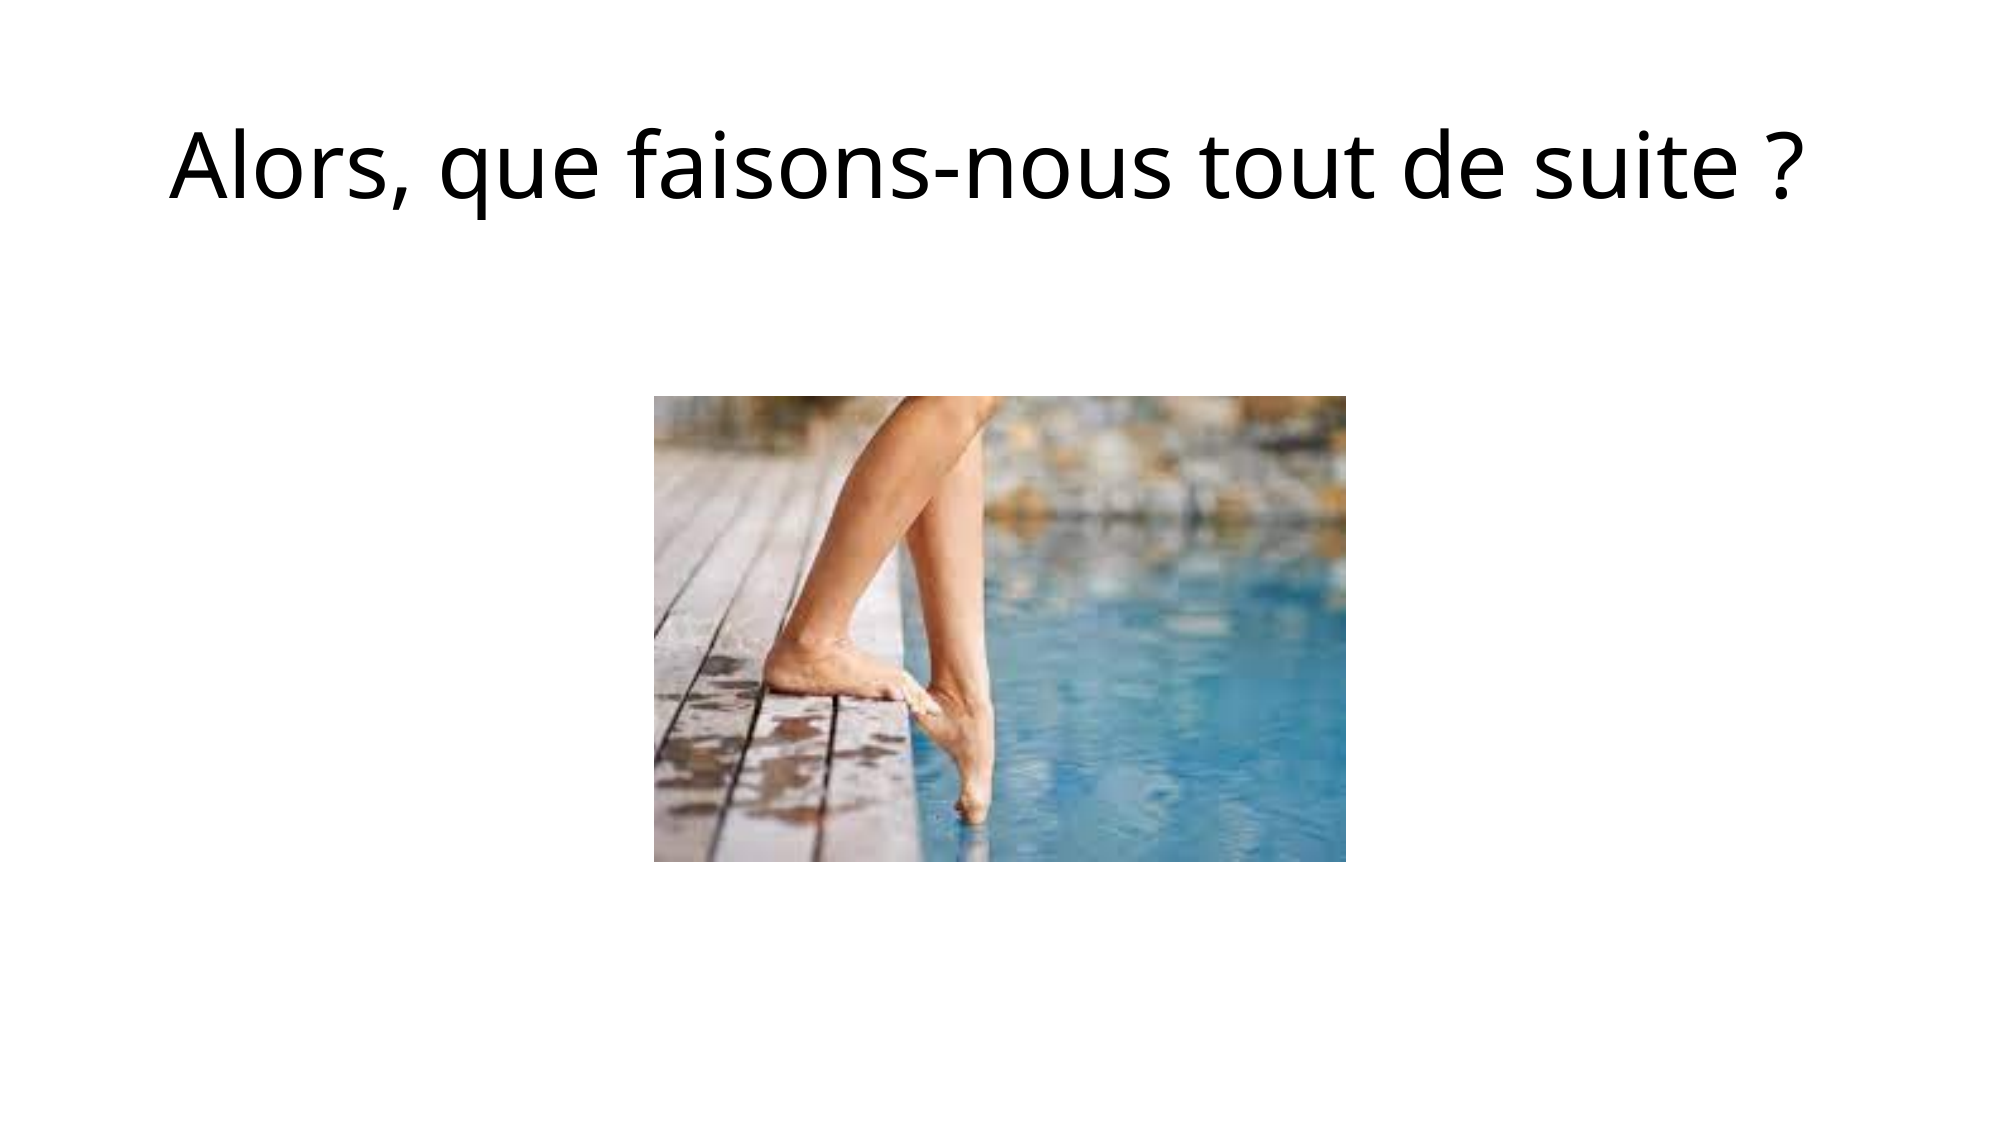

# Alors, que faisons-nous tout de suite ?